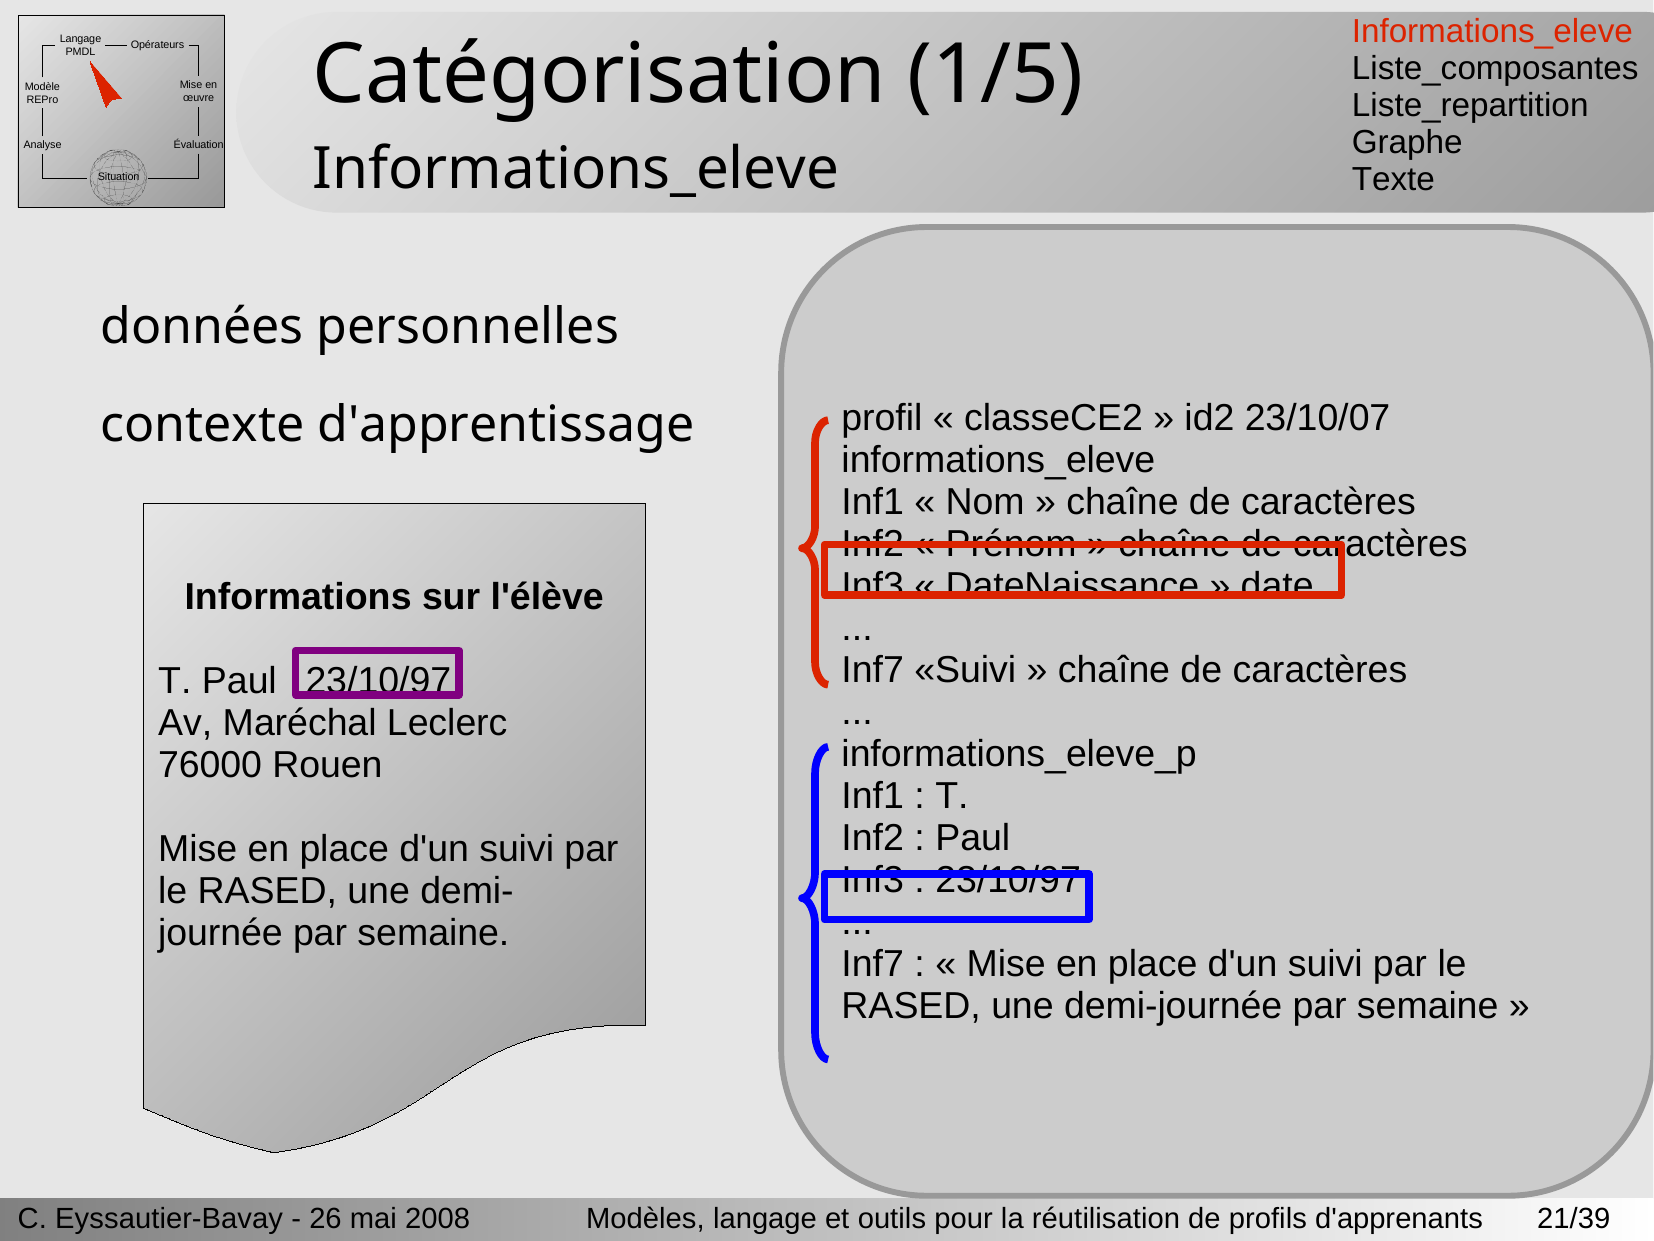

# Catégorisation (1/5) Informations_eleve
 Informations_eleve
 Liste_composantes
 Liste_repartition
 Graphe
 Texte
profil « classeCE2 » id2 23/10/07
informations_eleve
Inf1 « Nom » chaîne de caractères
Inf2 « Prénom » chaîne de caractères
Inf3 « DateNaissance » date
...
Inf7 «Suivi » chaîne de caractères
...
informations_eleve_p
Inf1 : T.
Inf2 : Paul
Inf3 : 23/10/97
...
Inf7 : « Mise en place d'un suivi par le RASED, une demi-journée par semaine »
données personnelles
contexte d'apprentissage
Informations sur l'élève
T. Paul 	23/10/97
Av, Maréchal Leclerc
76000 Rouen
Mise en place d'un suivi par
le RASED, une demi-journée par semaine.
07 Mars 2008
Modèles, langage et outils pour la réutilisation de profils d'apprenants
21